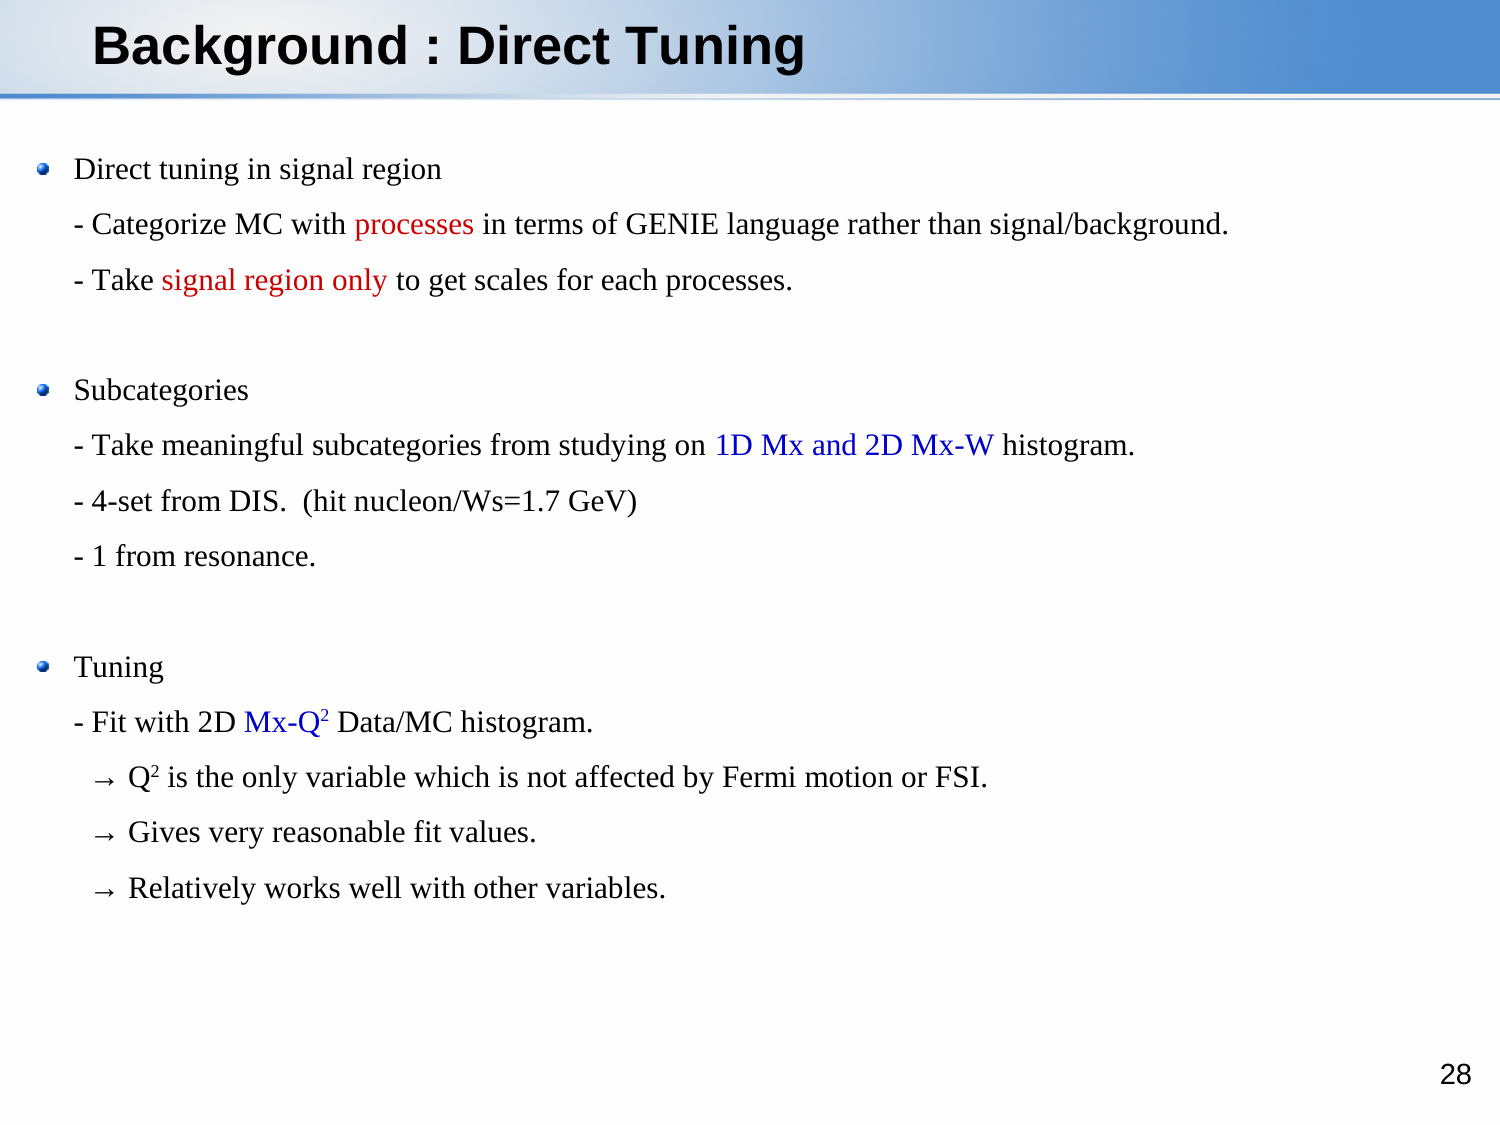

Background : Direct Tuning
# Direct tuning in signal region
- Categorize MC with processes in terms of GENIE language rather than signal/background.
- Take signal region only to get scales for each processes.
Subcategories
- Take meaningful subcategories from studying on 1D Mx and 2D Mx-W histogram.
- 4-set from DIS. (hit nucleon/Ws=1.7 GeV)
- 1 from resonance.
Tuning
- Fit with 2D Mx-Q2 Data/MC histogram.
 → Q2 is the only variable which is not affected by Fermi motion or FSI.
 → Gives very reasonable fit values.
 → Relatively works well with other variables.